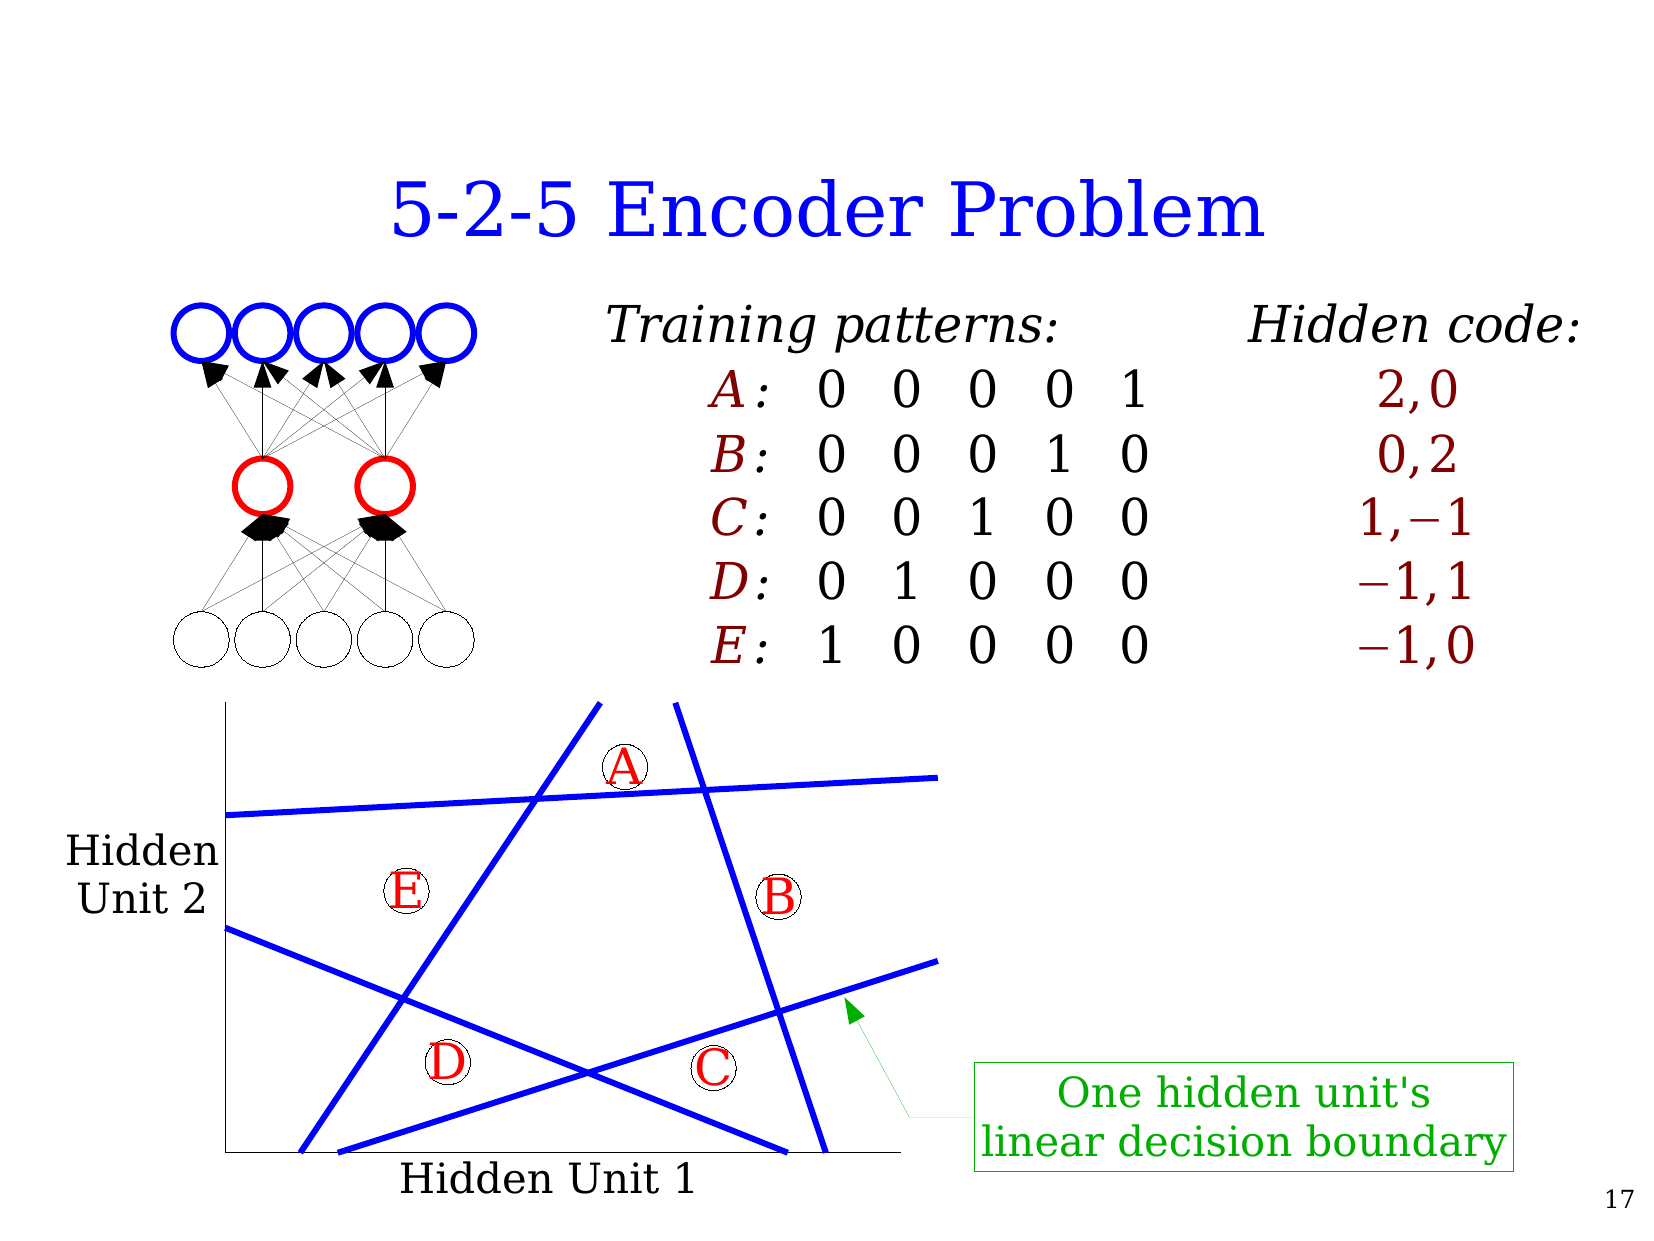

# 5-2-5 Encoder Problem
A
Hidden
Unit 2
E
B
D
C
Hidden Unit 1